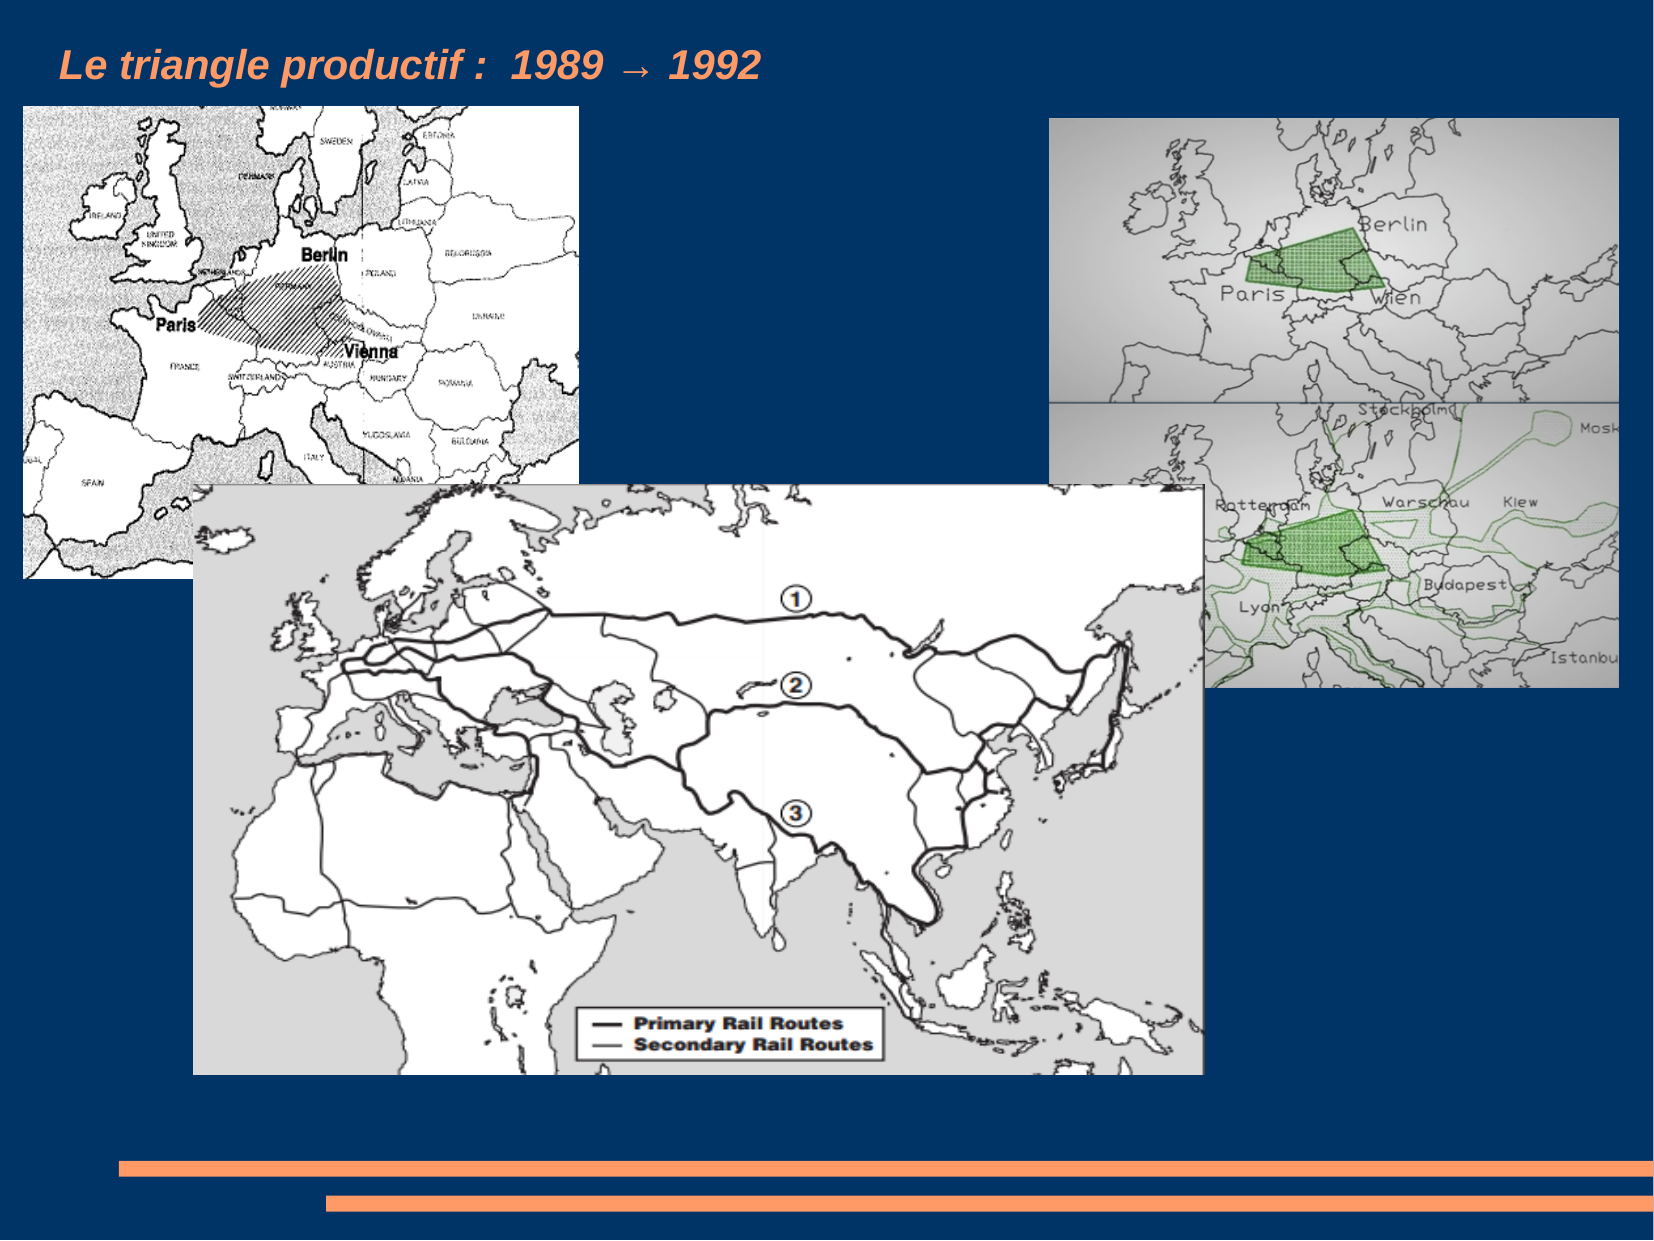

# Le triangle productif : 1989 → 1992